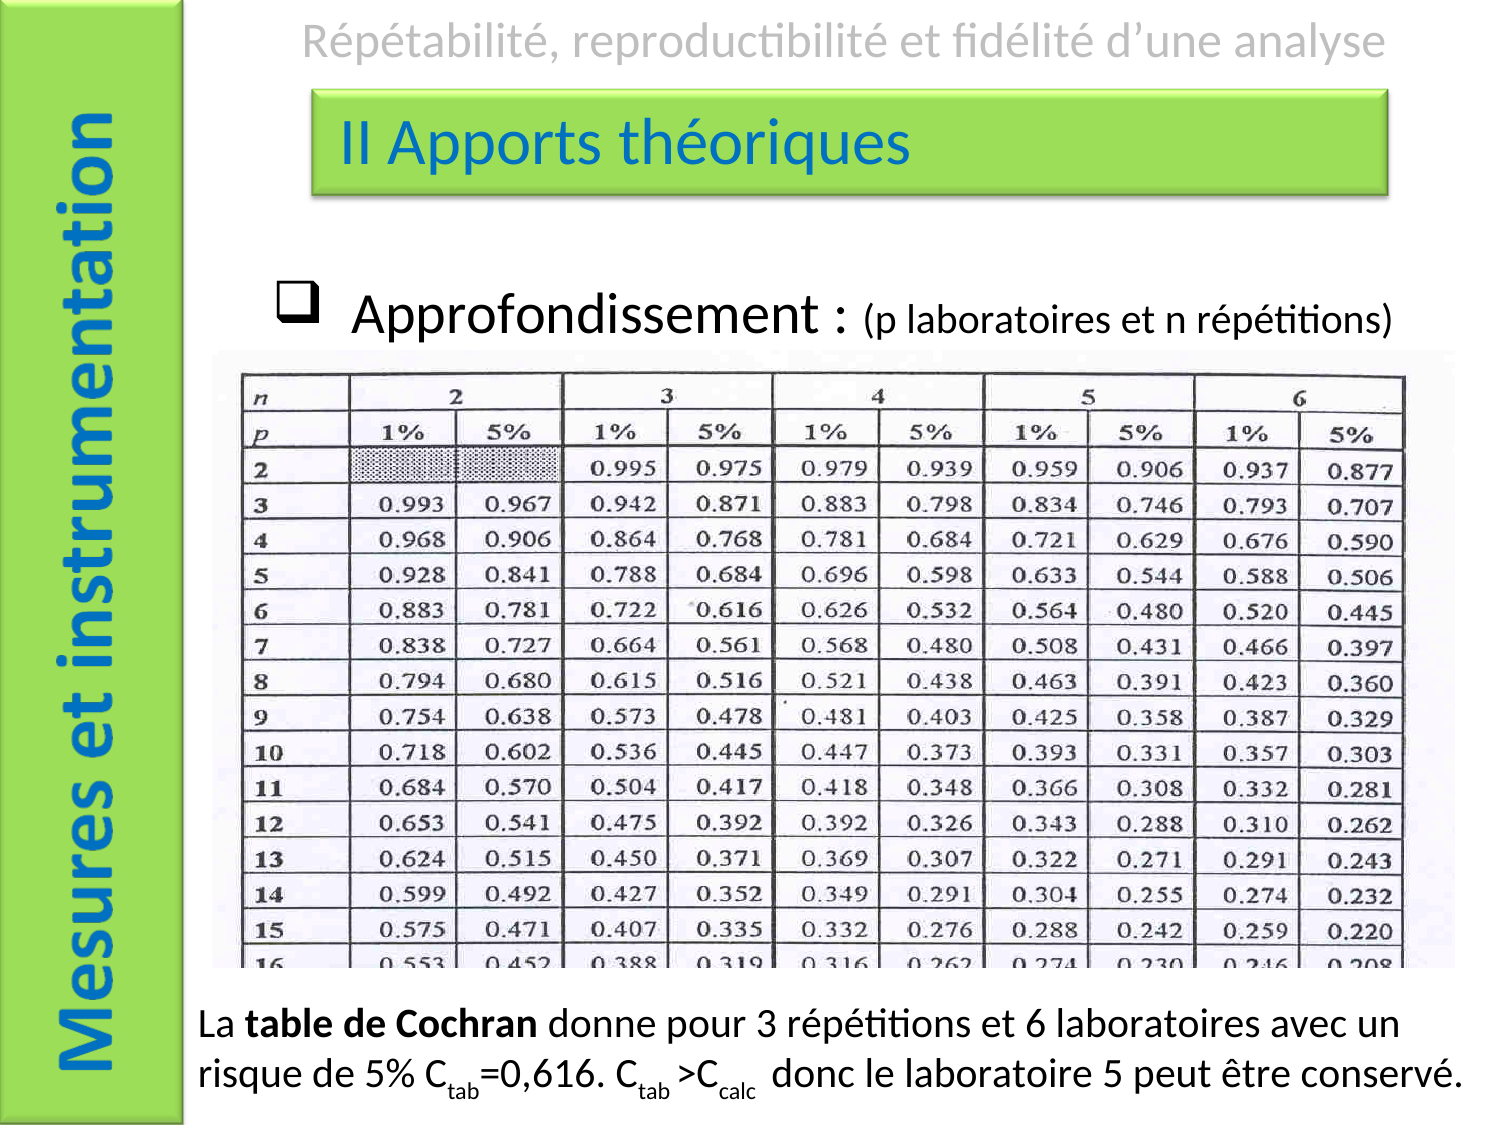

Répétabilité, reproductibilité et fidélité d’une analyse
II Apports théoriques
 Approfondissement : (p laboratoires et n répétitions)
La table de Cochran donne pour 3 répétitions et 6 laboratoires avec un risque de 5% Ctab=0,616. Ctab >Ccalc donc le laboratoire 5 peut être conservé.